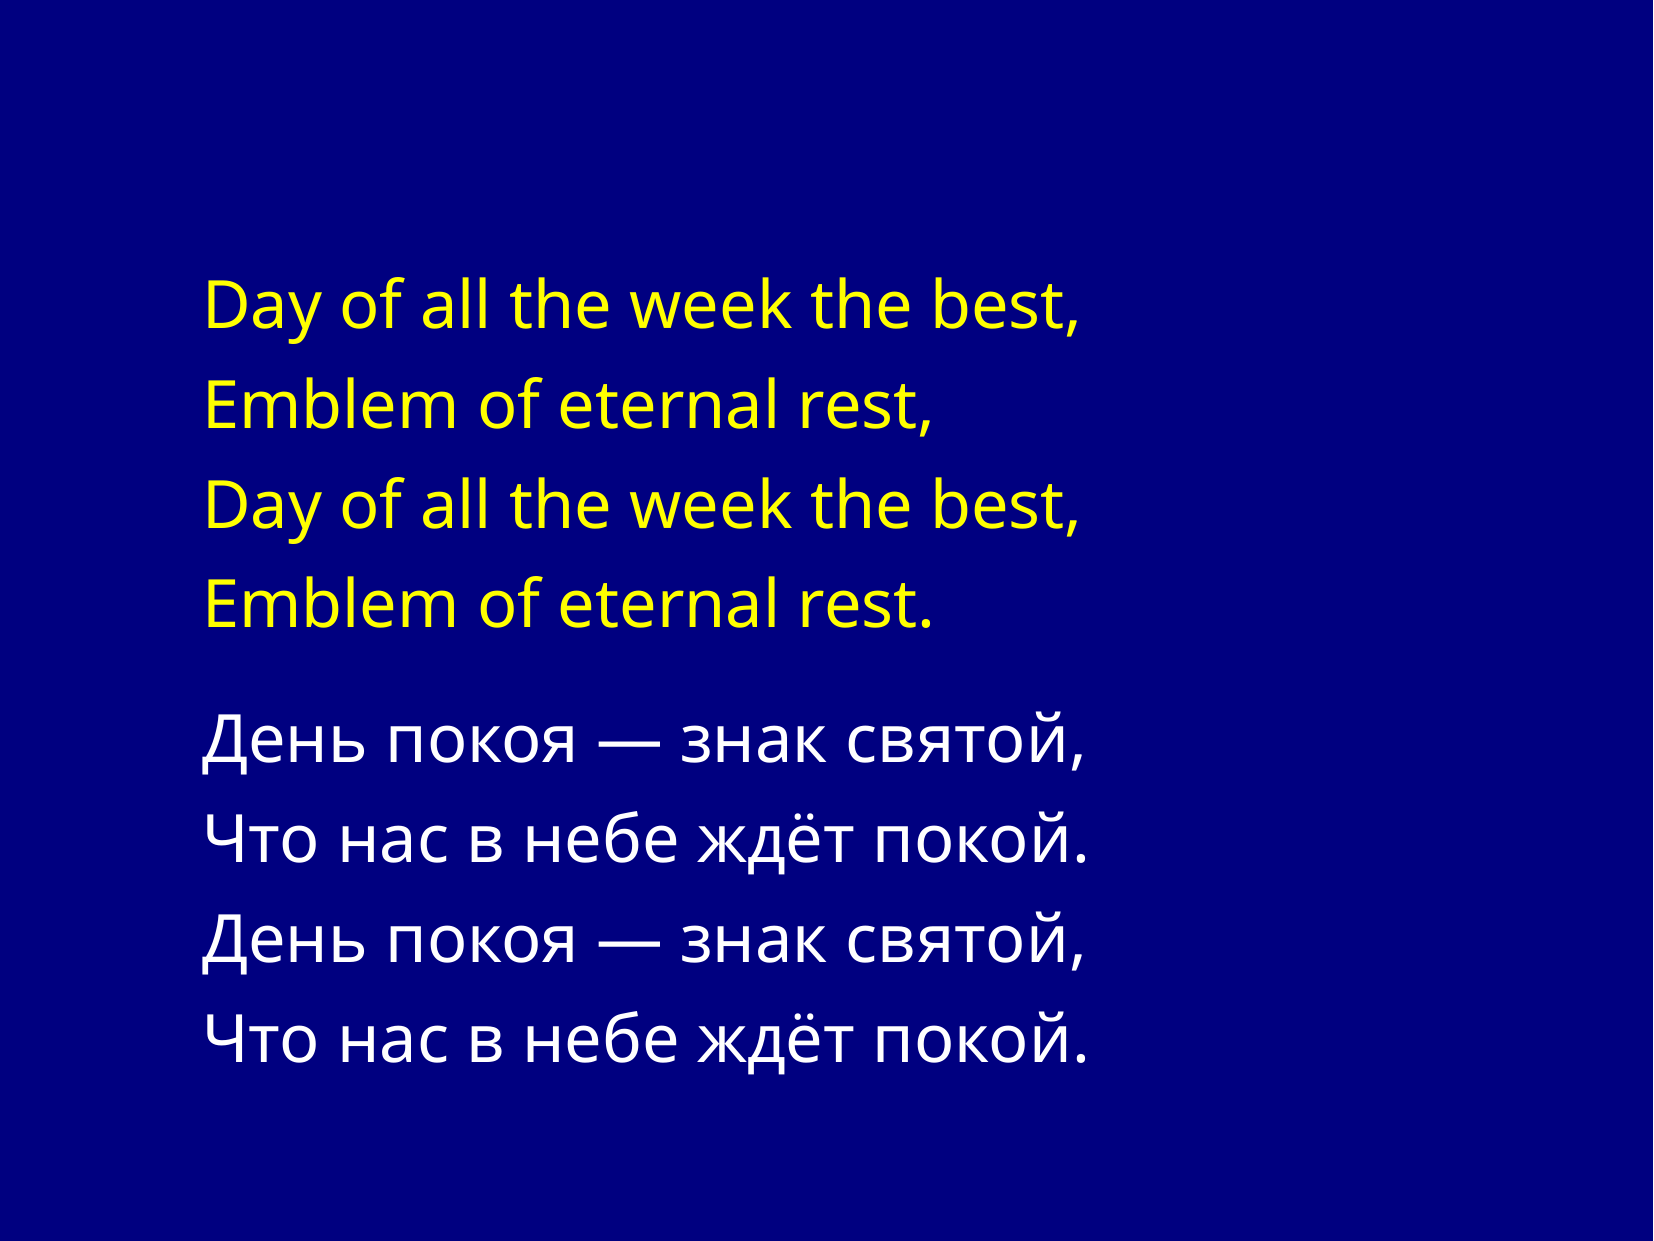

Day of all the week the best,
	Emblem of eternal rest,
	Day of all the week the best,
	Emblem of eternal rest.
	День покоя — знак святой,
	Что нас в небе ждёт покой.
	День покоя — знак святой,
	Что нас в небе ждёт покой.